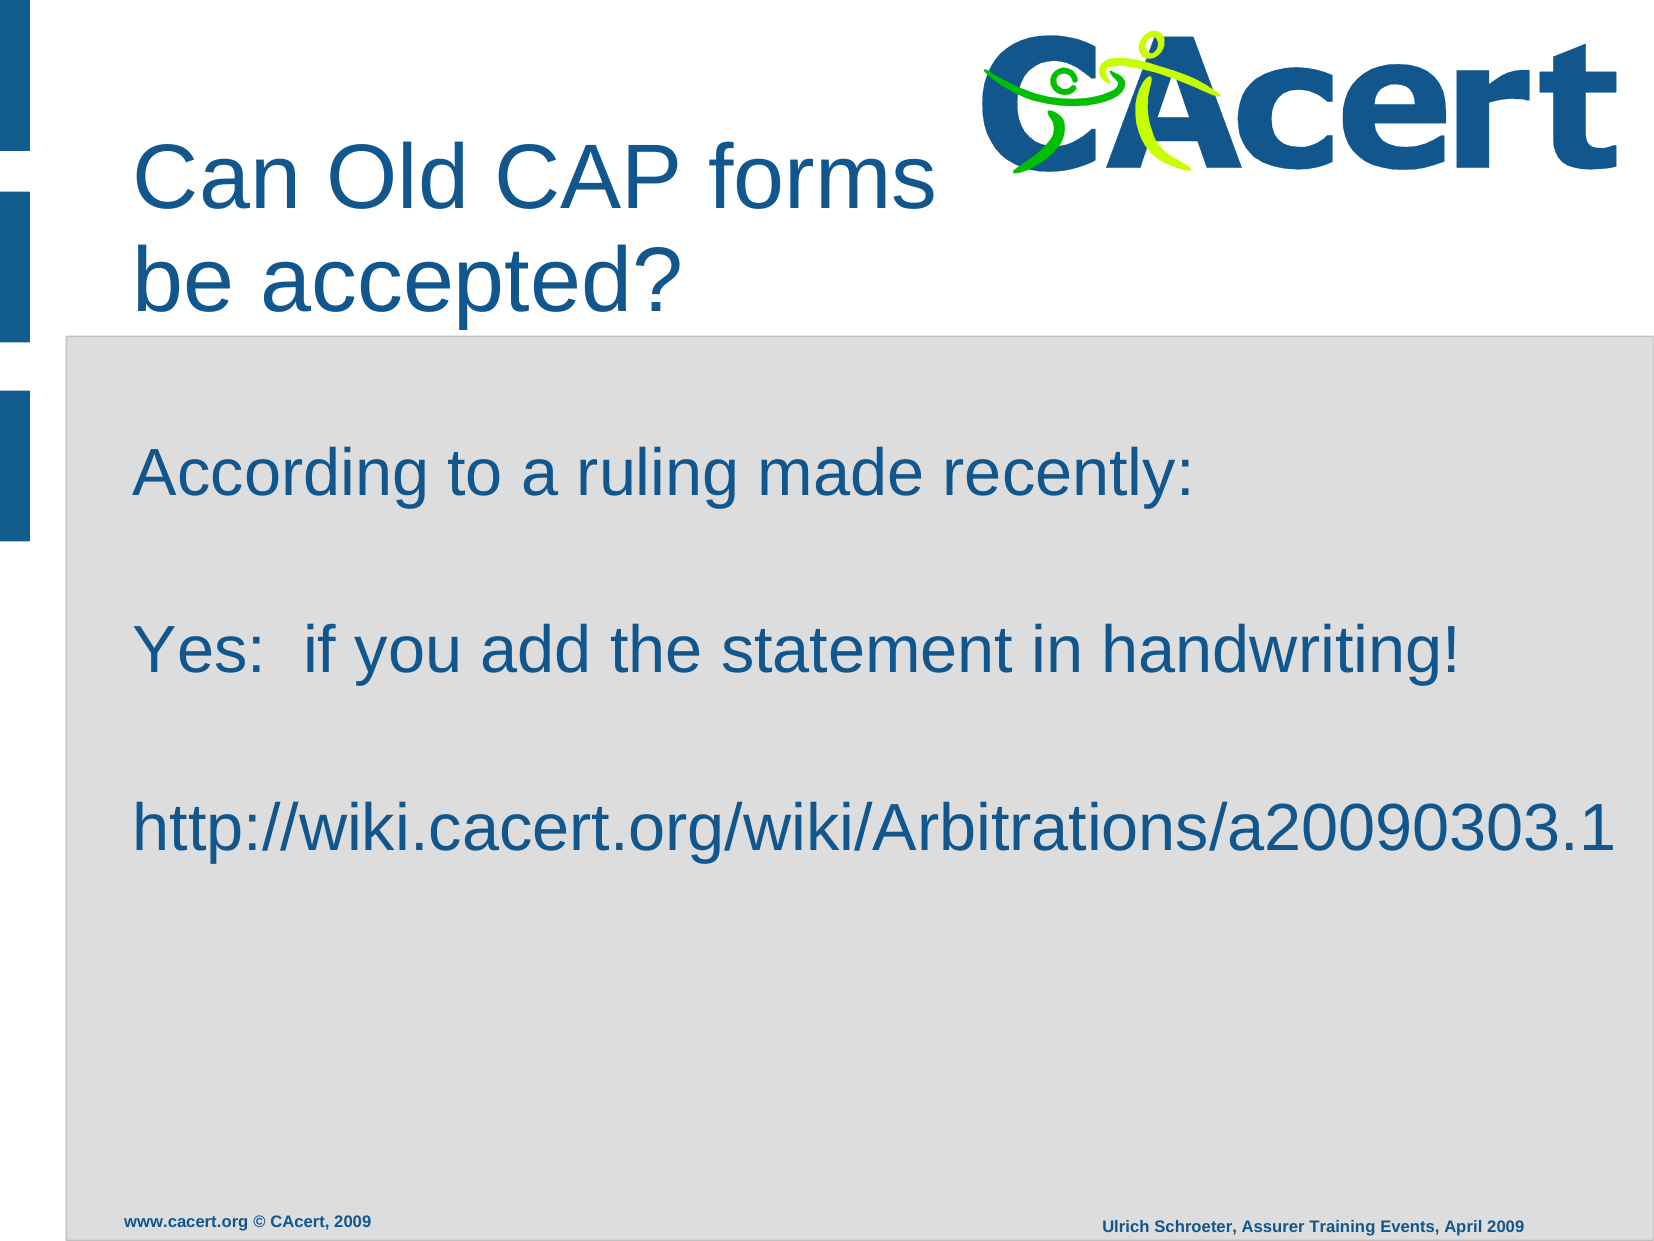

Can Old CAP forms
be accepted?
According to a ruling made recently:
Yes: if you add the statement in handwriting!
http://wiki.cacert.org/wiki/Arbitrations/a20090303.1